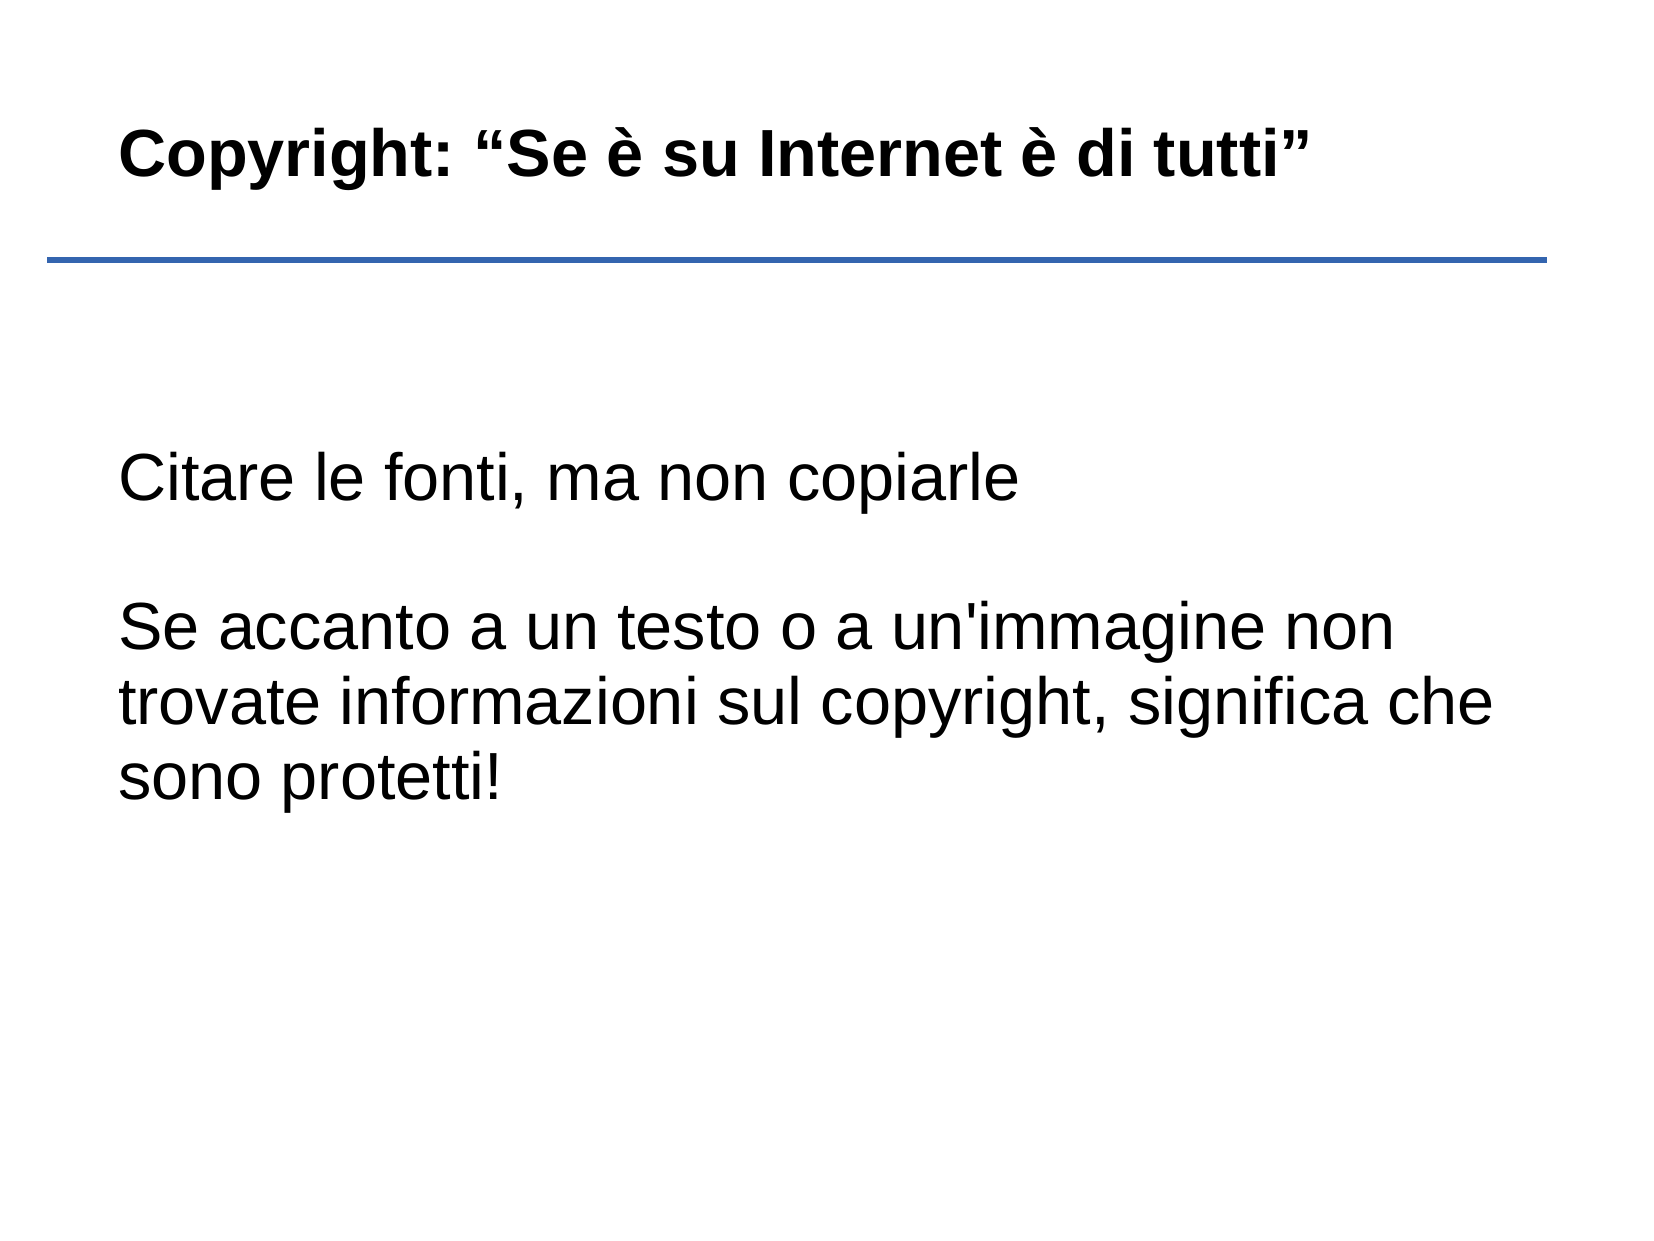

# Copyright: “Se è su Internet è di tutti”
Citare le fonti, ma non copiarle
Se accanto a un testo o a un'immagine non trovate informazioni sul copyright, significa che sono protetti!